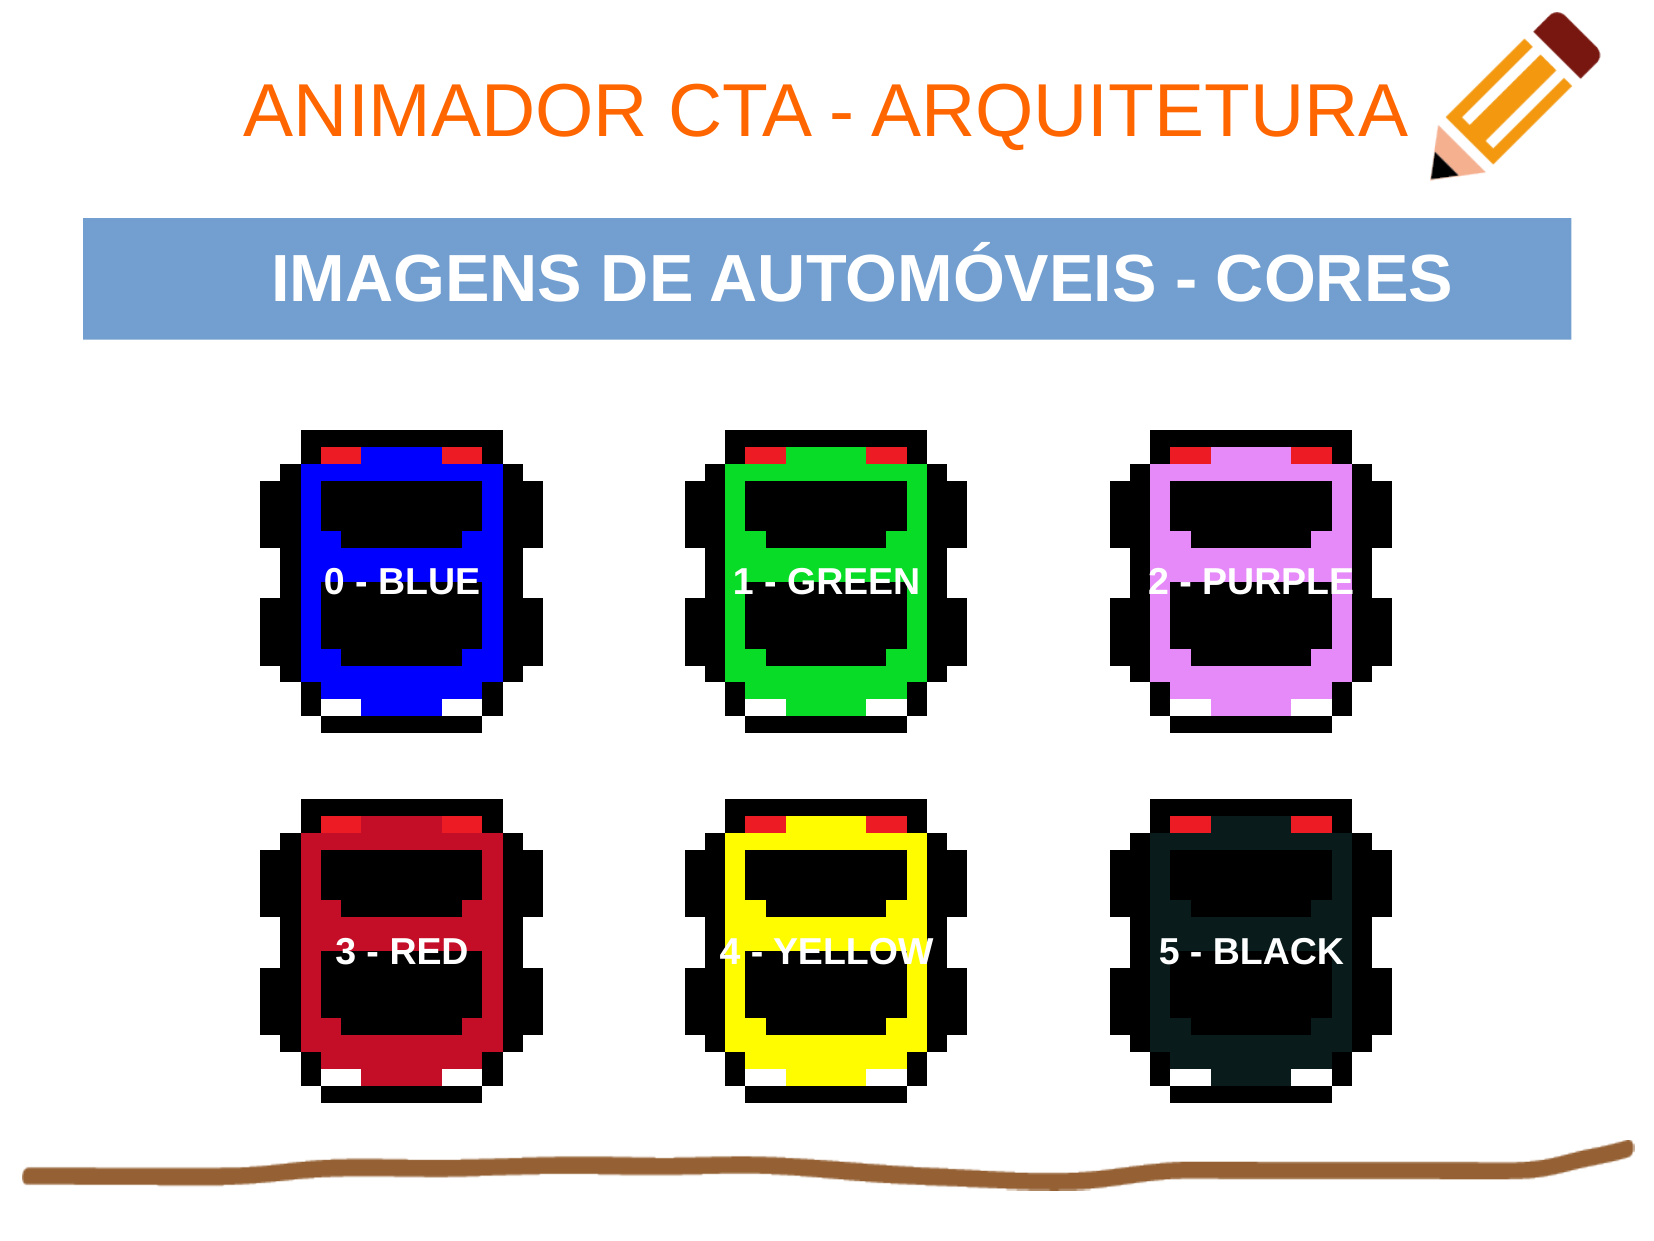

# ANIMADOR CTA - ARQUITETURA
IMAGENS DE AUTOMÓVEIS - CORES
0 - BLUE
1 - GREEN
2 - PURPLE
5 - BLACK
3 - RED
4 - YELLOW